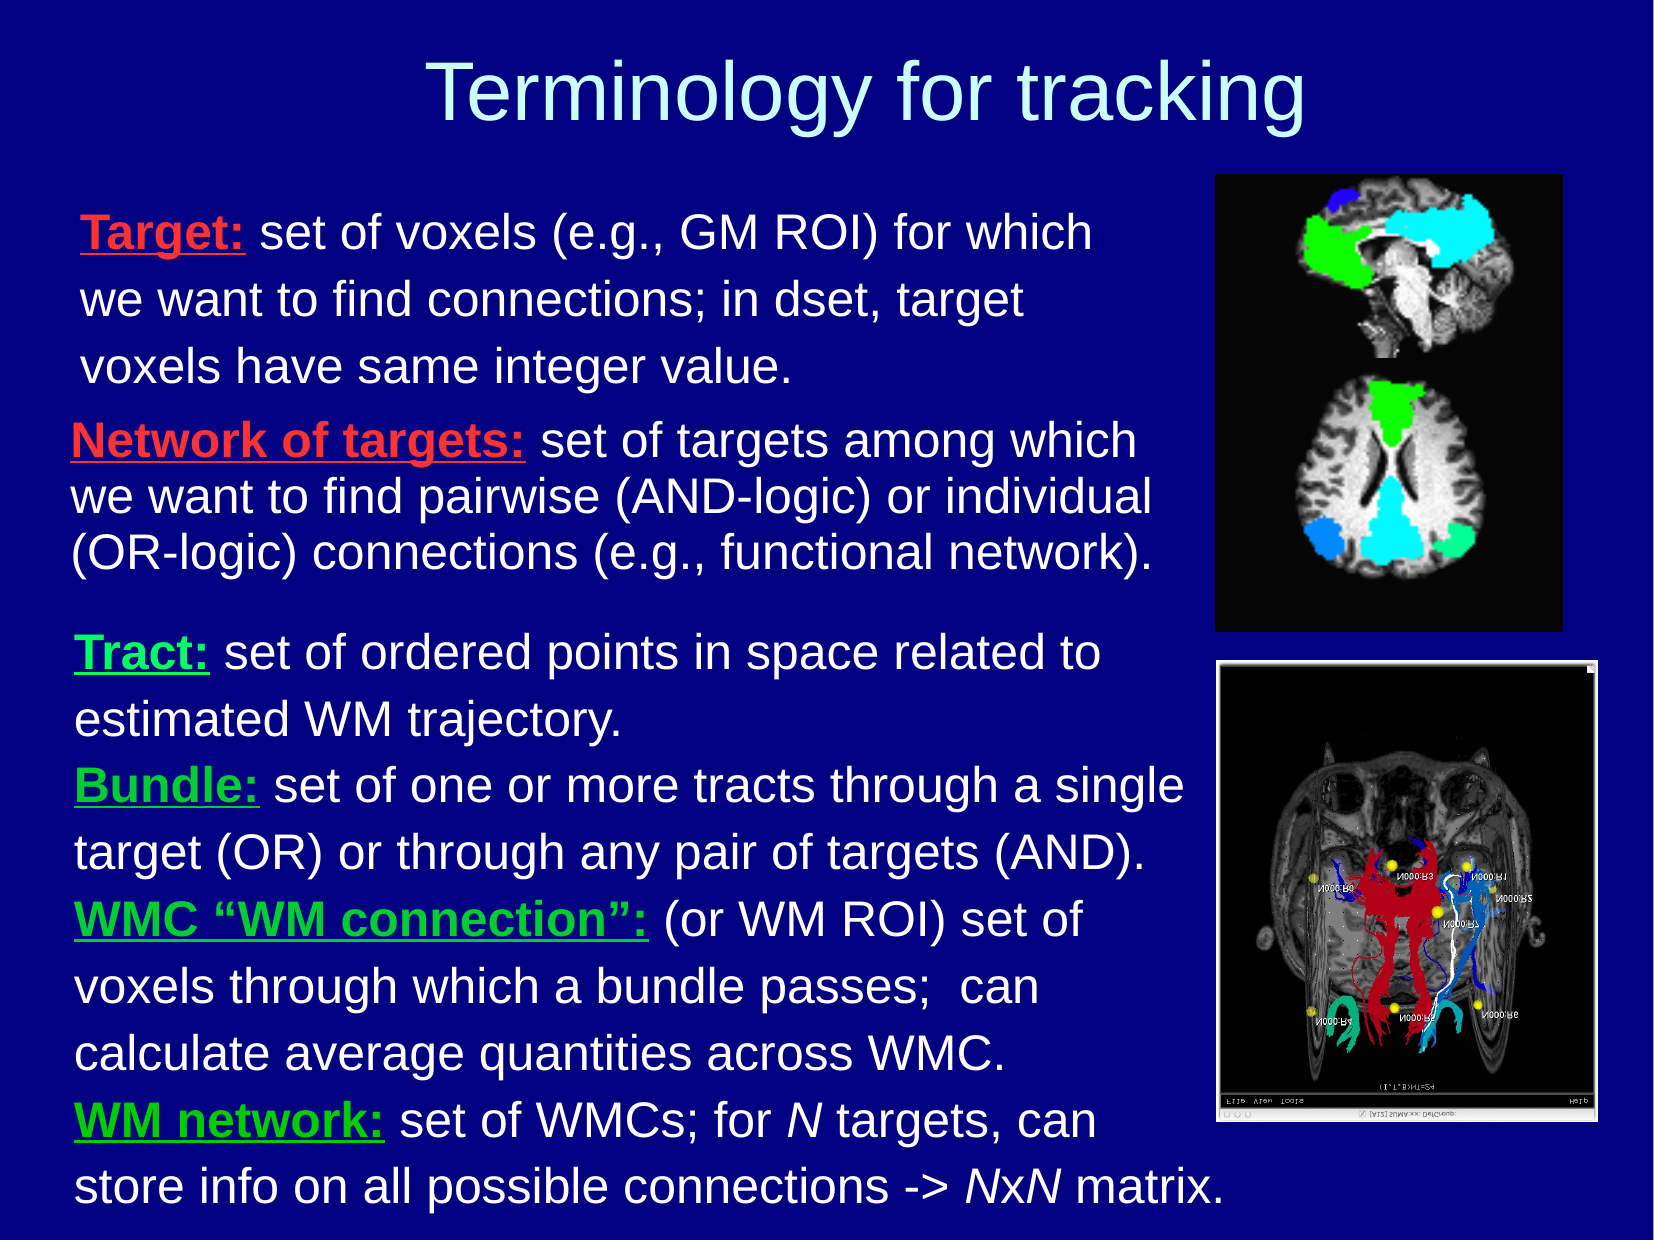

# Terminology for tracking
Target: set of voxels (e.g., GM ROI) for which we want to find connections; in dset, target voxels have same integer value.
Network of targets: set of targets among which
we want to find pairwise (AND-logic) or individual
(OR-logic) connections (e.g., functional network).
Tract: set of ordered points in space related to
estimated WM trajectory.
Bundle: set of one or more tracts through a single target (OR) or through any pair of targets (AND).
WMC “WM connection”: (or WM ROI) set of voxels through which a bundle passes; can calculate average quantities across WMC.
WM network: set of WMCs; for N targets, can
store info on all possible connections -> NxN matrix.